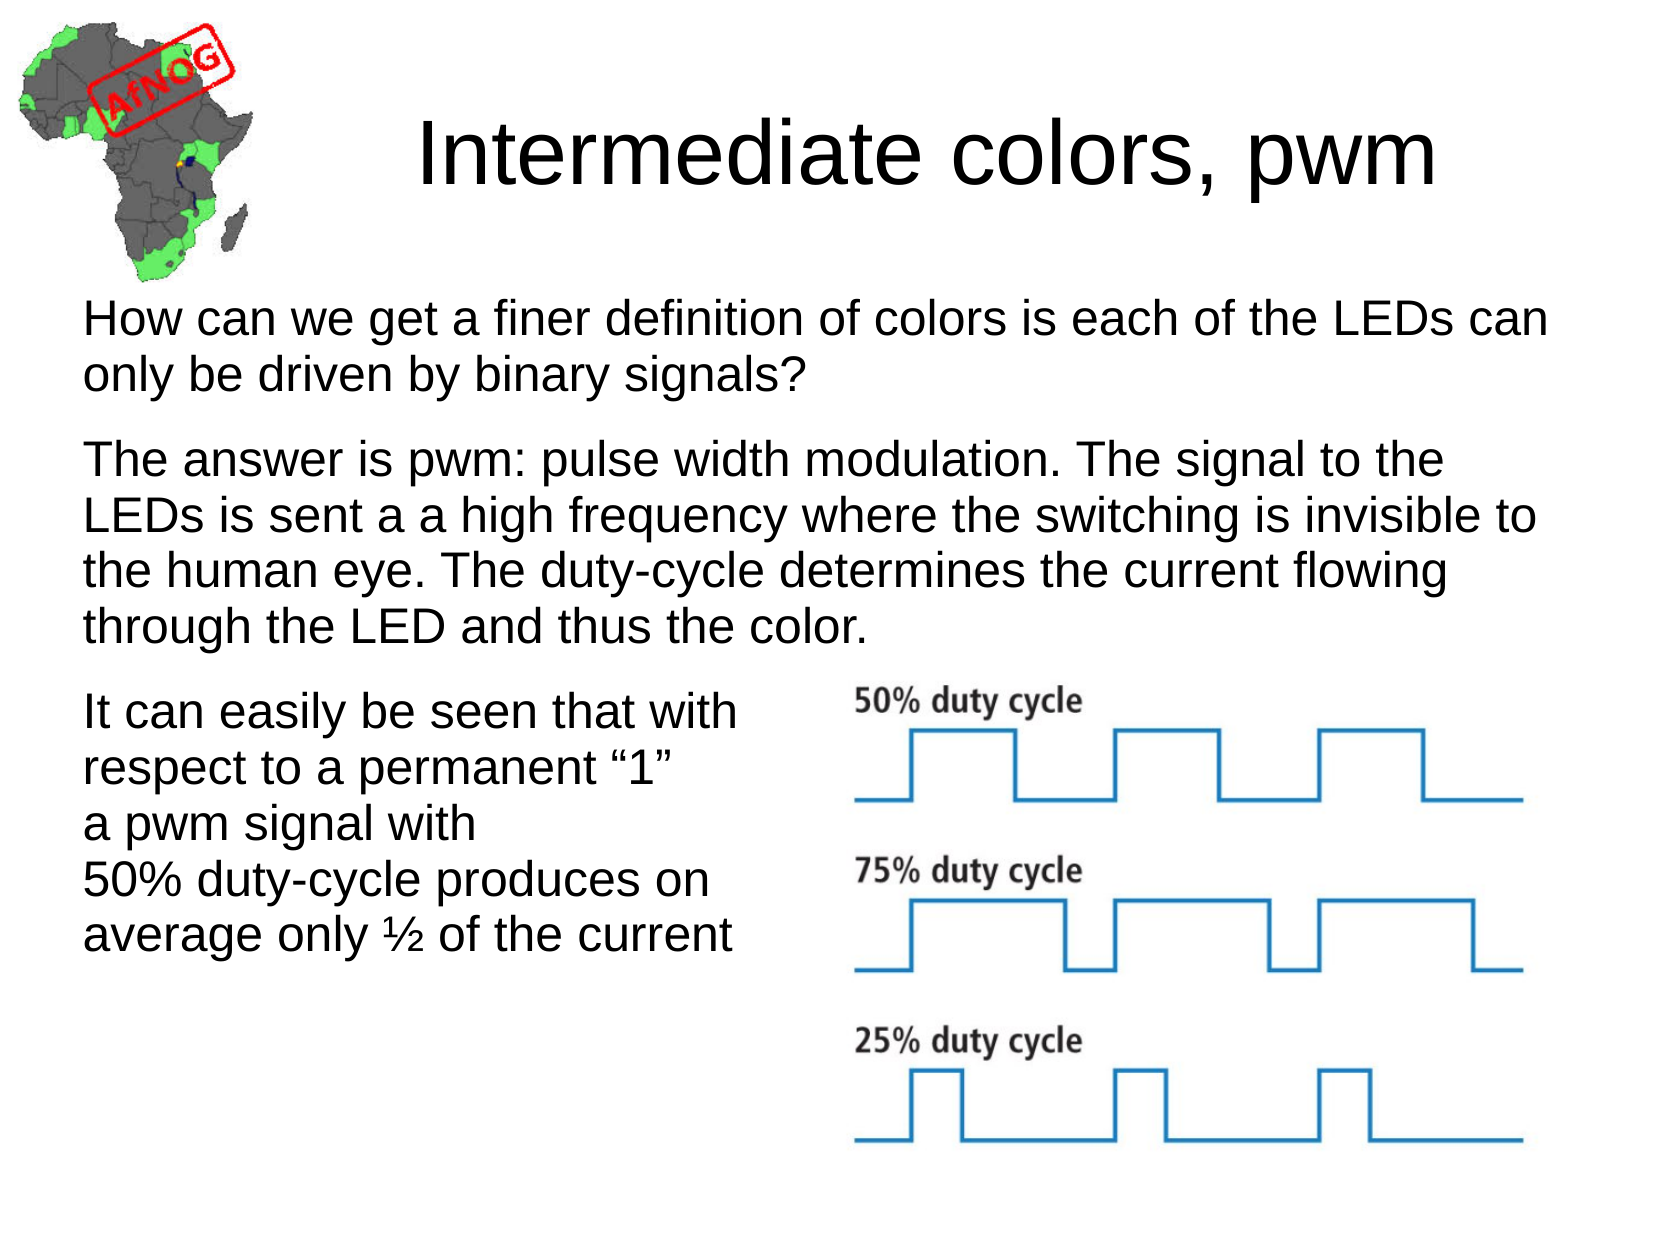

# Intermediate colors, pwm
How can we get a finer definition of colors is each of the LEDs can only be driven by binary signals?
The answer is pwm: pulse width modulation. The signal to the LEDs is sent a a high frequency where the switching is invisible to the human eye. The duty-cycle determines the current flowing through the LED and thus the color.
It can easily be seen that with
respect to a permanent “1”
a pwm signal with
50% duty-cycle produces on
average only ½ of the current